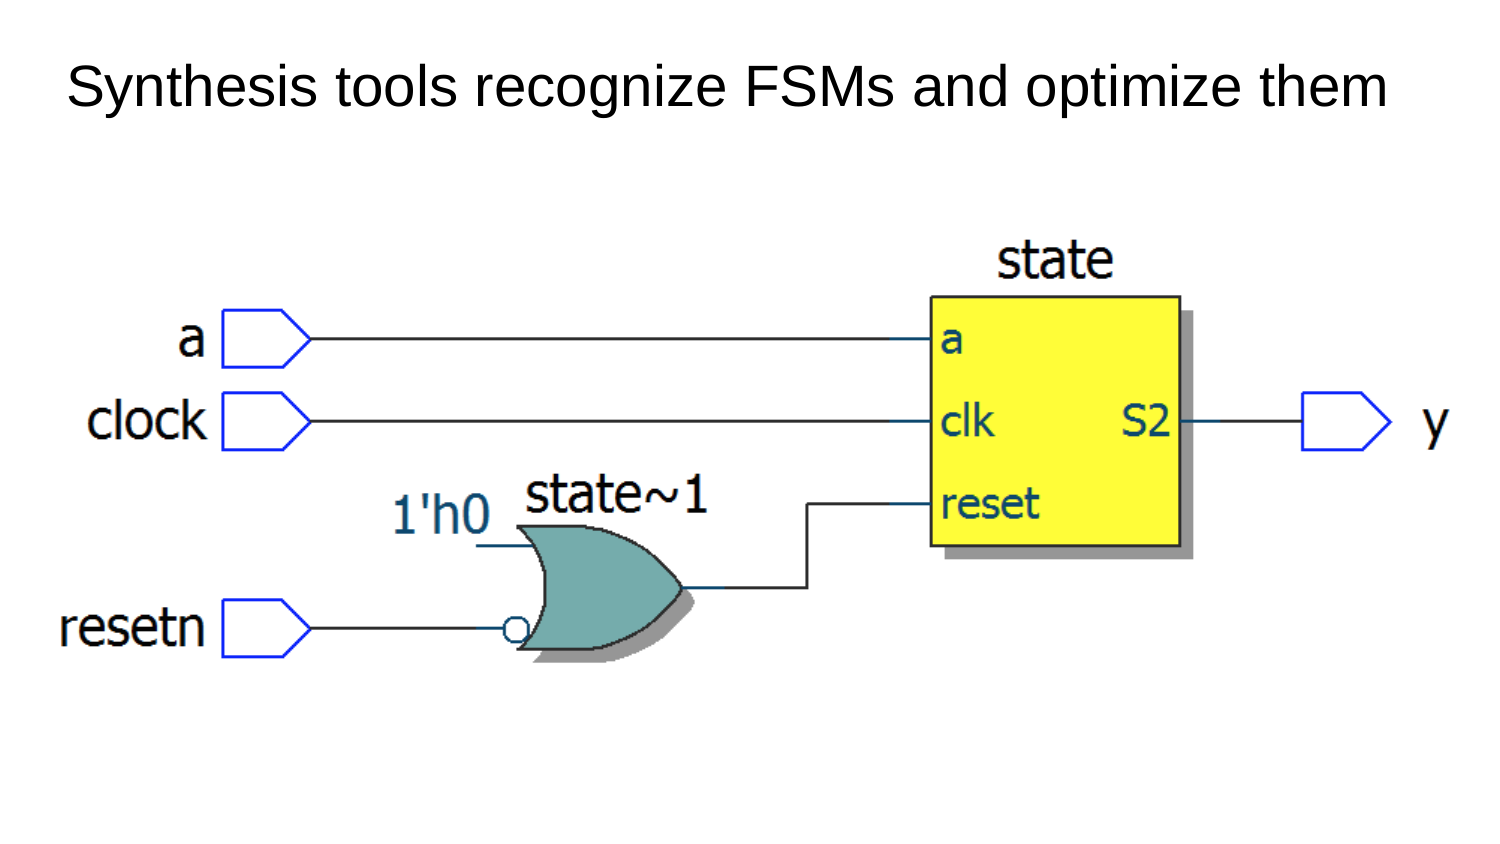

# Synthesis tools recognize FSMs and optimize them